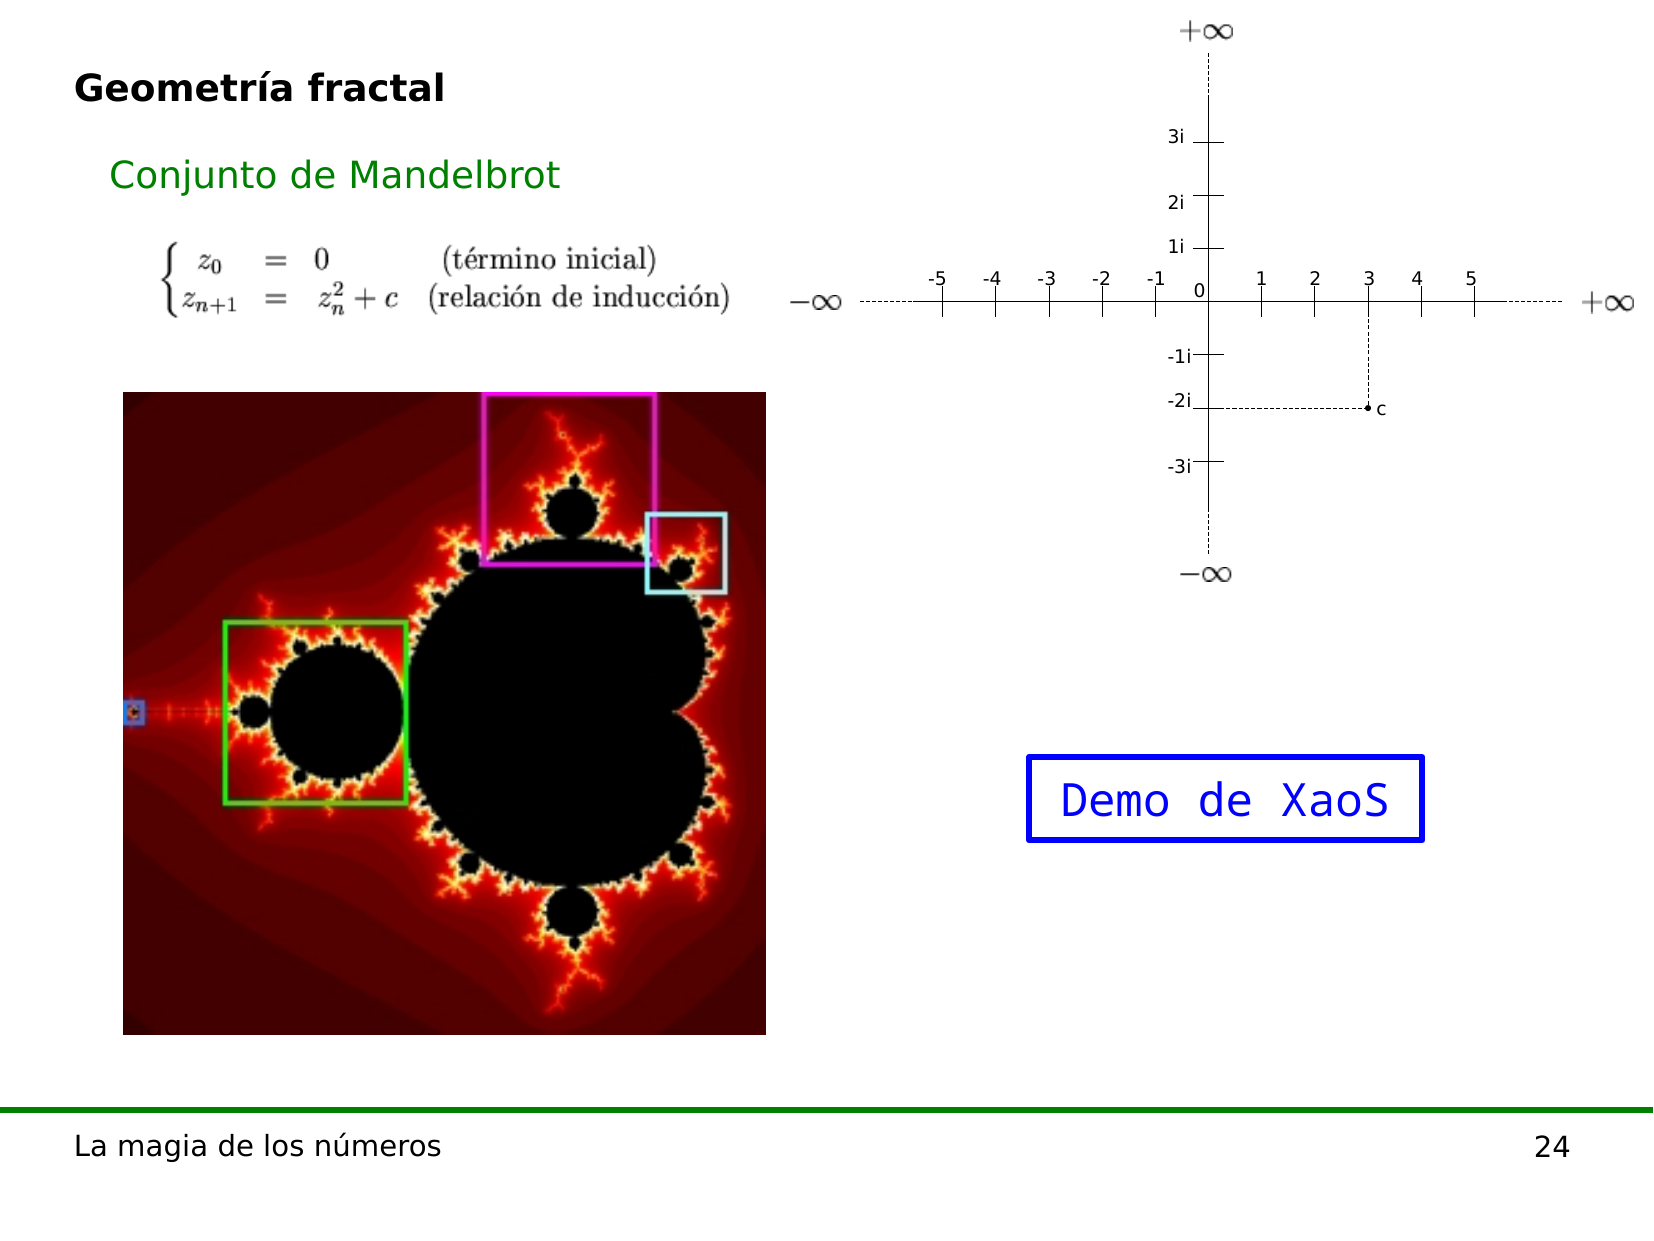

Geometría fractal
Conjunto de Mandelbrot
3i
2i
1i
-1i
-2i
-3i
-5 -4 -3 -2 -1 1 2 3 4 5
0
c
Demo de XaoS
La magia de los números
24